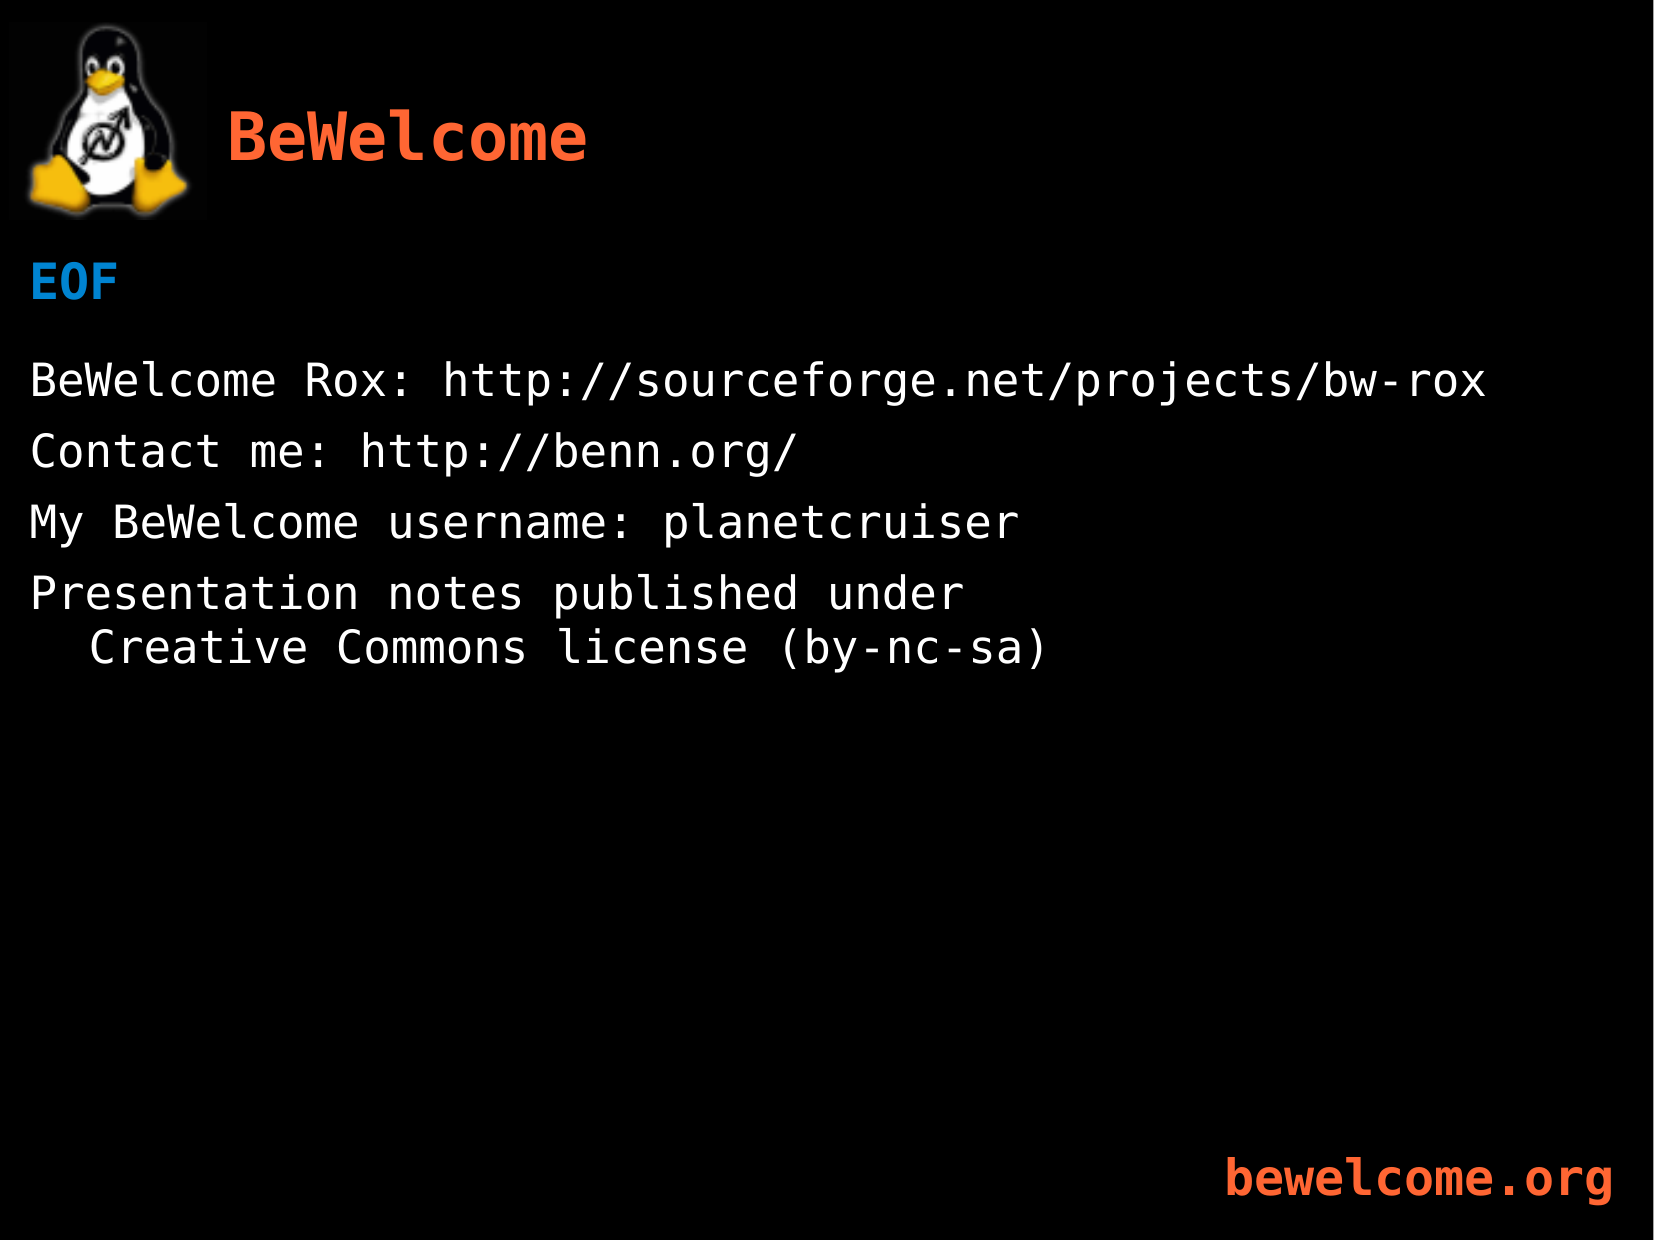

# EOF
BeWelcome Rox: http://sourceforge.net/projects/bw-rox
Contact me: http://benn.org/
My BeWelcome username: planetcruiser
Presentation notes published under
Creative Commons license (by-nc-sa)